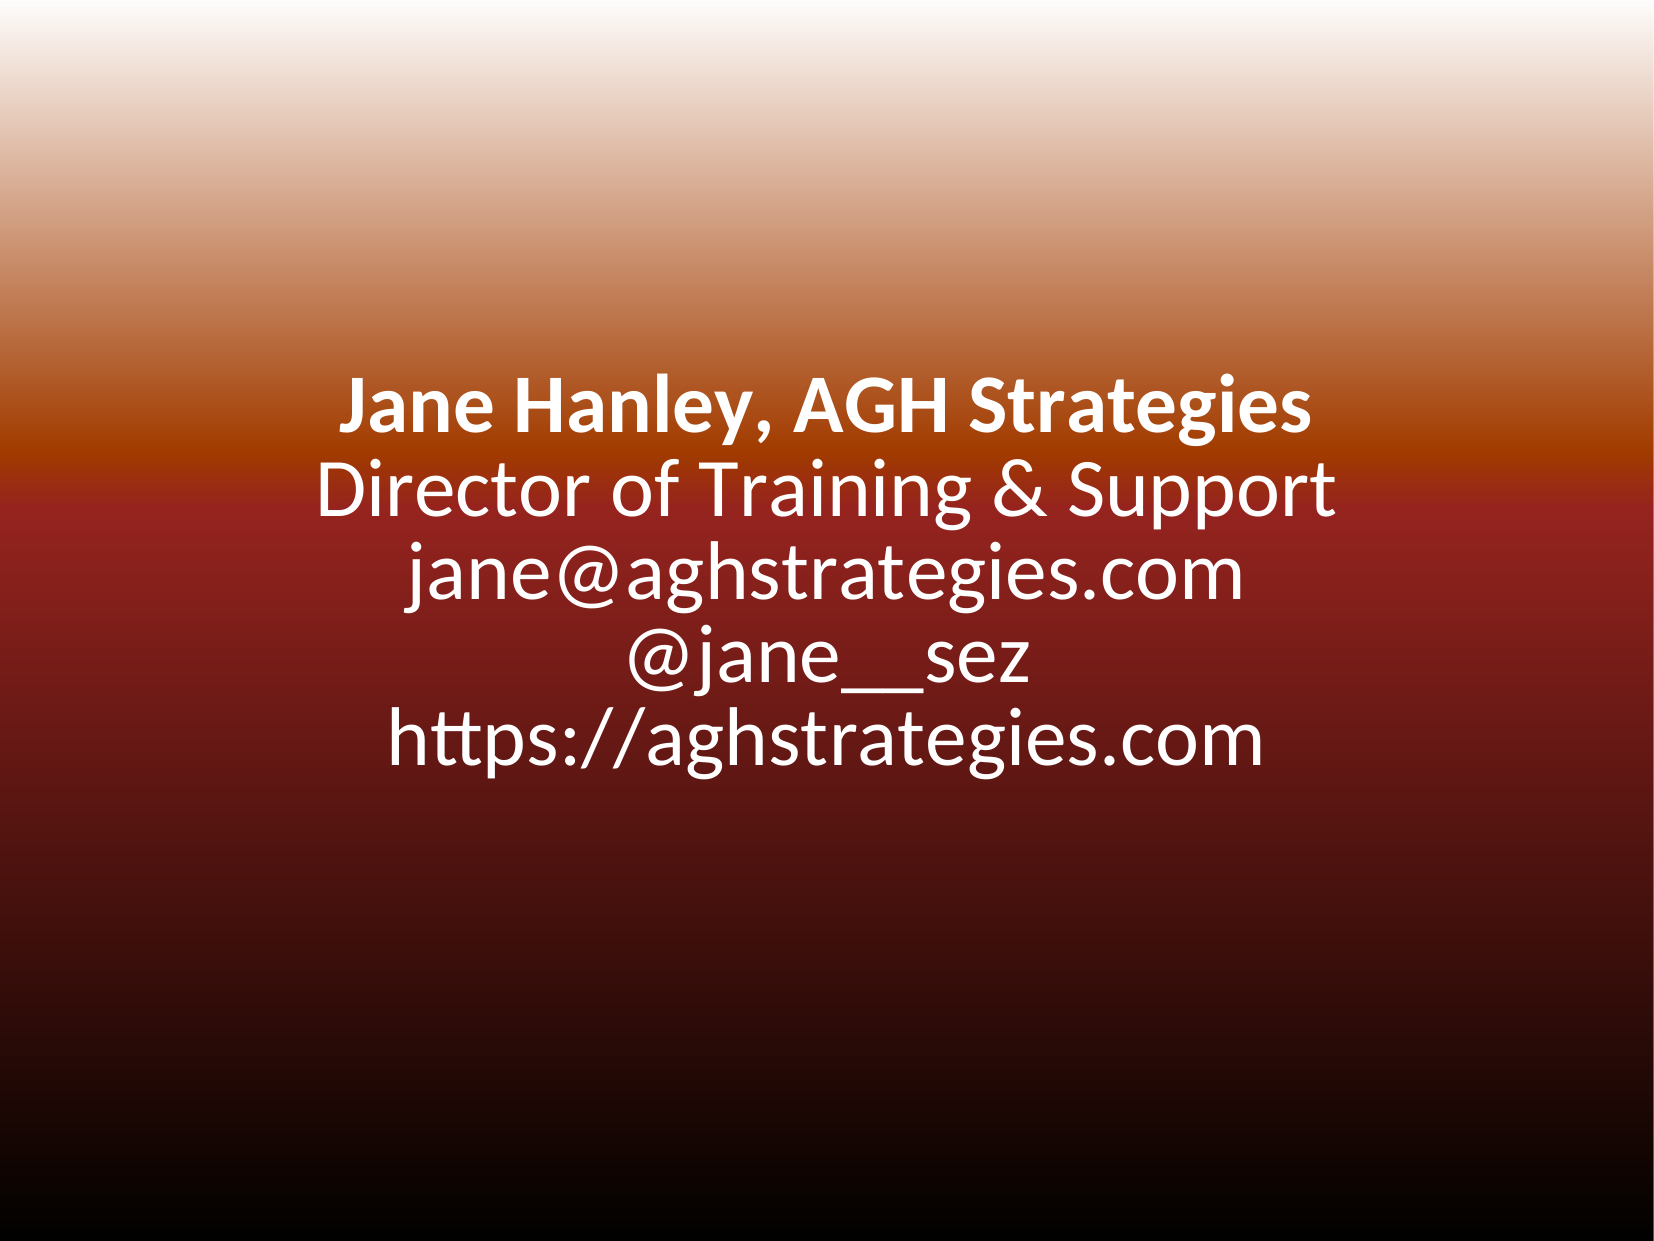

# Jane Hanley, AGH Strategies Director of Training & Support jane@aghstrategies.com @jane__sez https://aghstrategies.com